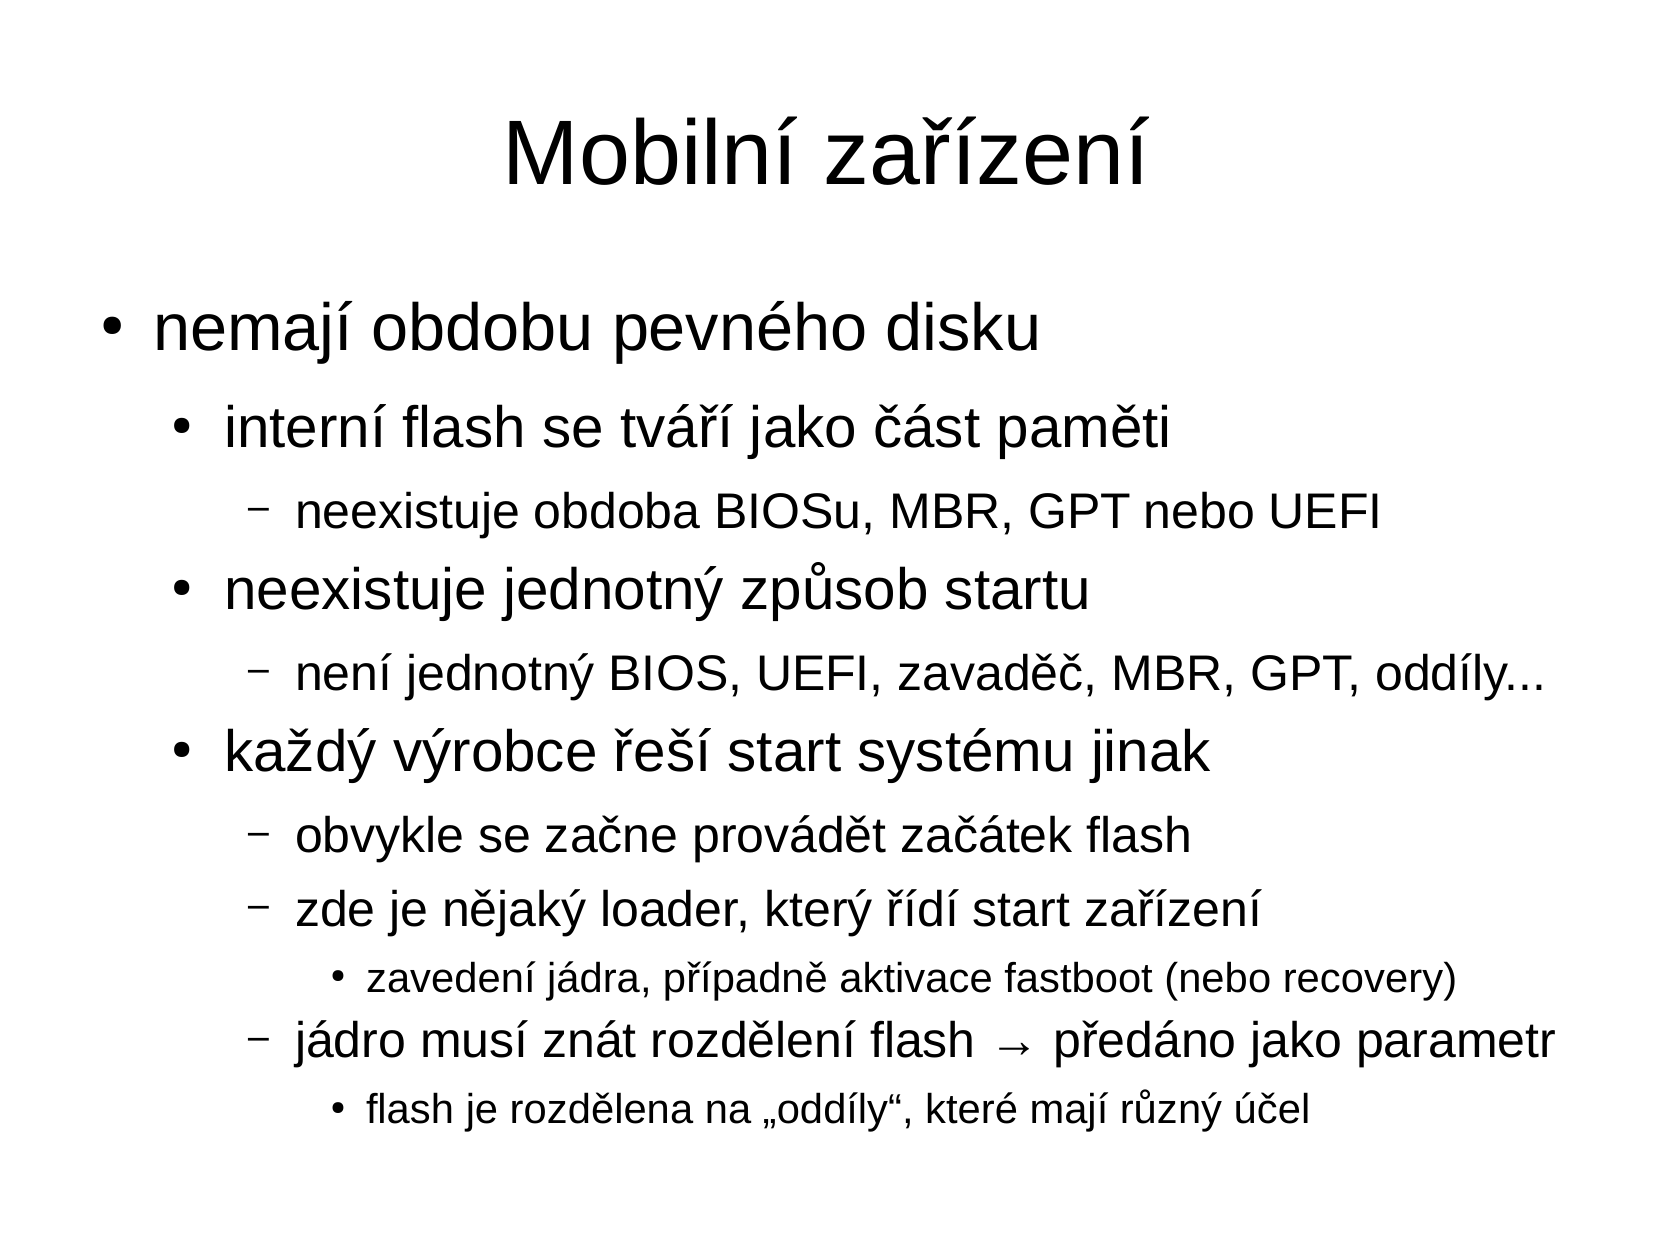

# Mobilní zařízení
nemají obdobu pevného disku
interní flash se tváří jako část paměti
neexistuje obdoba BIOSu, MBR, GPT nebo UEFI
neexistuje jednotný způsob startu
není jednotný BIOS, UEFI, zavaděč, MBR, GPT, oddíly...
každý výrobce řeší start systému jinak
obvykle se začne provádět začátek flash
zde je nějaký loader, který řídí start zařízení
zavedení jádra, případně aktivace fastboot (nebo recovery)
jádro musí znát rozdělení flash → předáno jako parametr
flash je rozdělena na „oddíly“, které mají různý účel